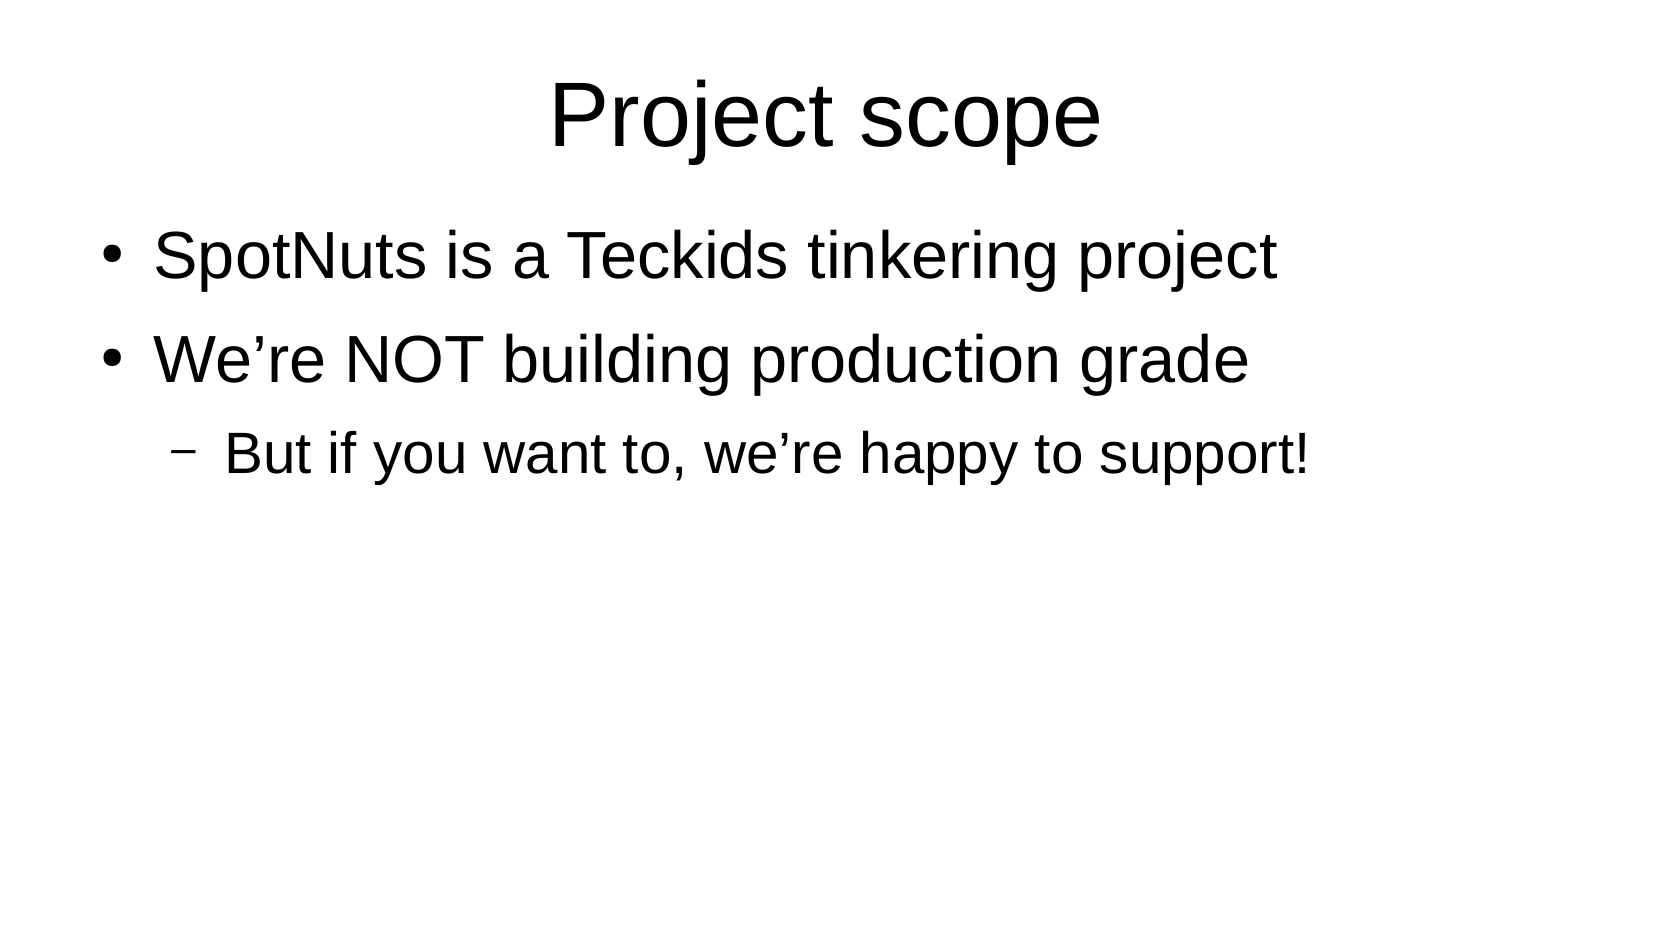

# Project scope
SpotNuts is a Teckids tinkering project
We’re NOT building production grade
But if you want to, we’re happy to support!